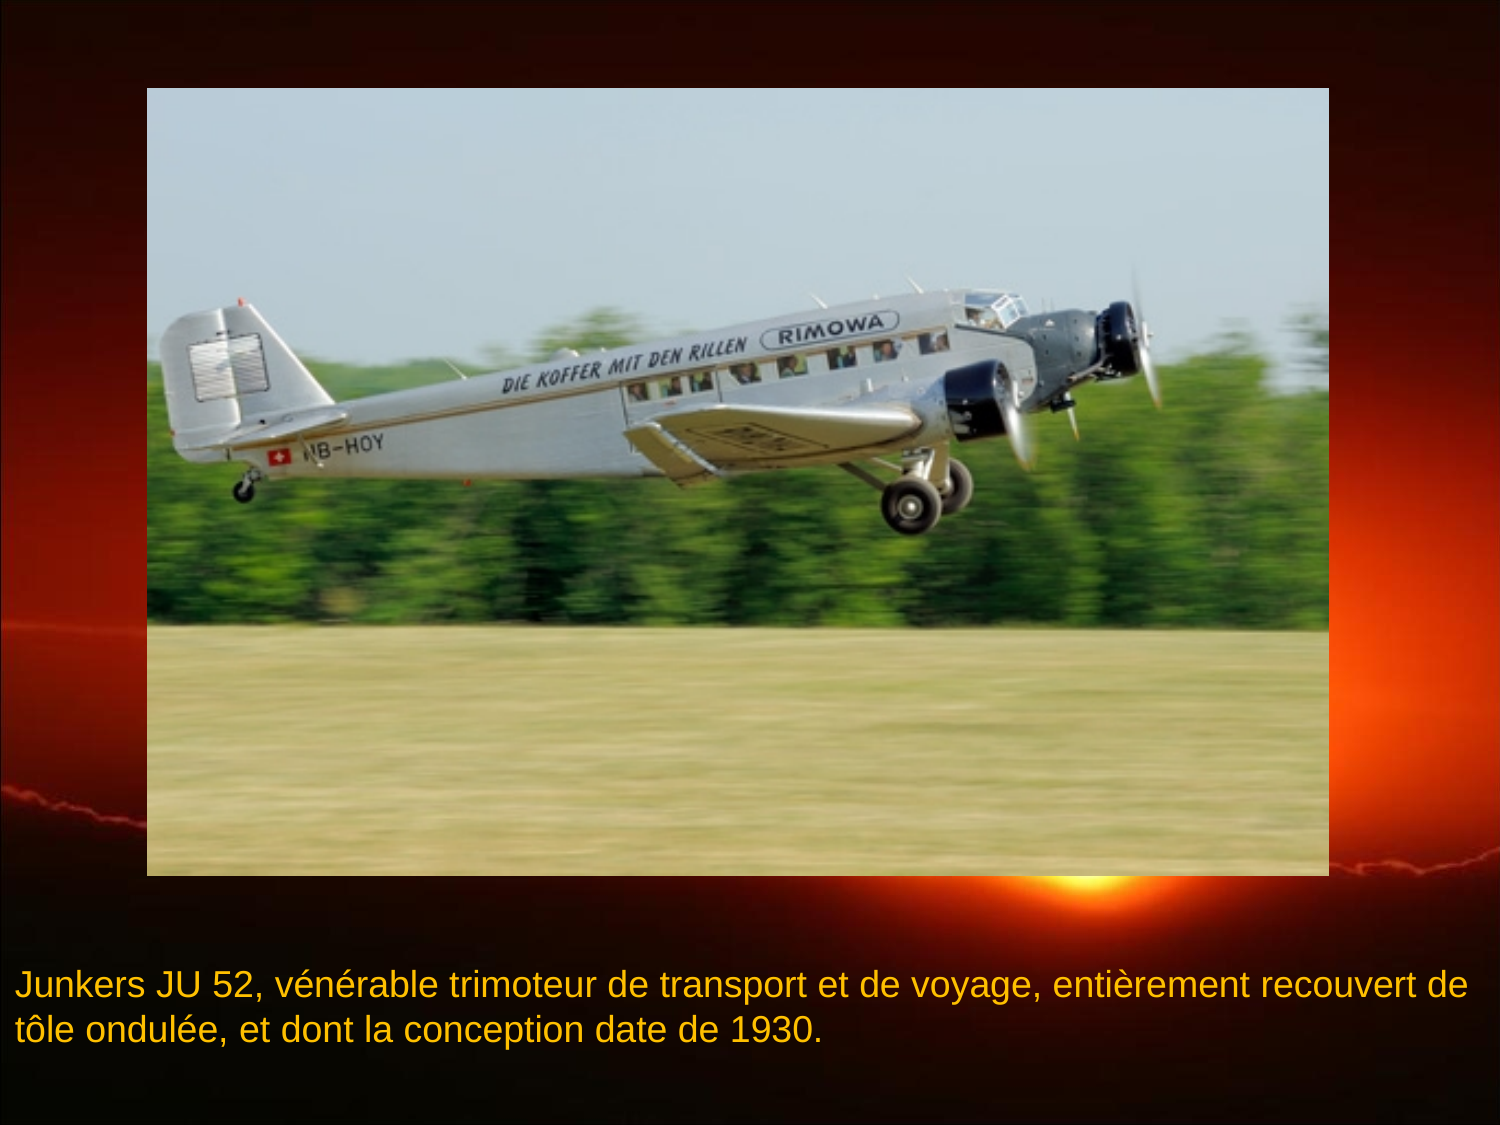

Junkers JU 52, vénérable trimoteur de transport et de voyage, entièrement recouvert de tôle ondulée, et dont la conception date de 1930.